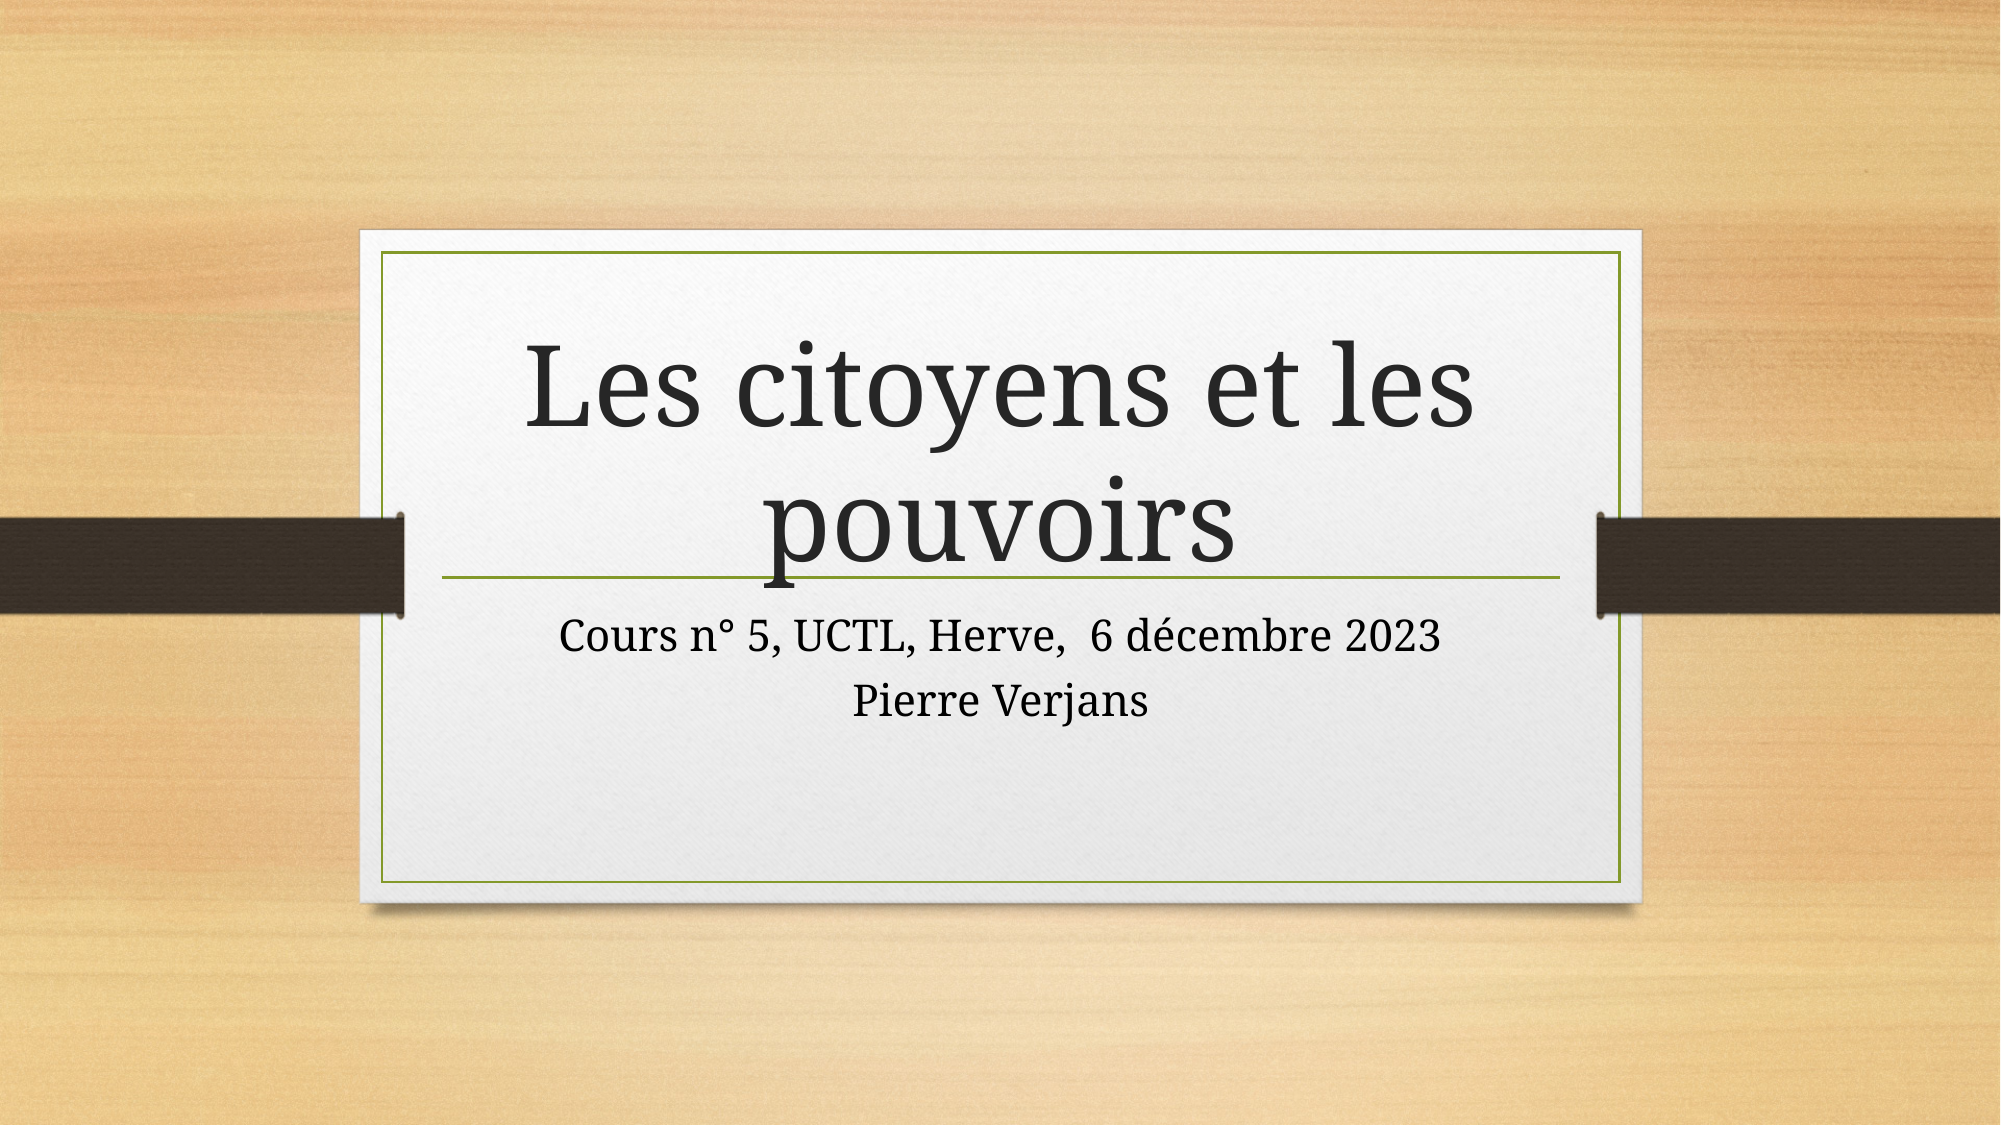

# Les citoyens et les pouvoirs
Cours n° 5, UCTL, Herve, 6 décembre 2023
Pierre Verjans